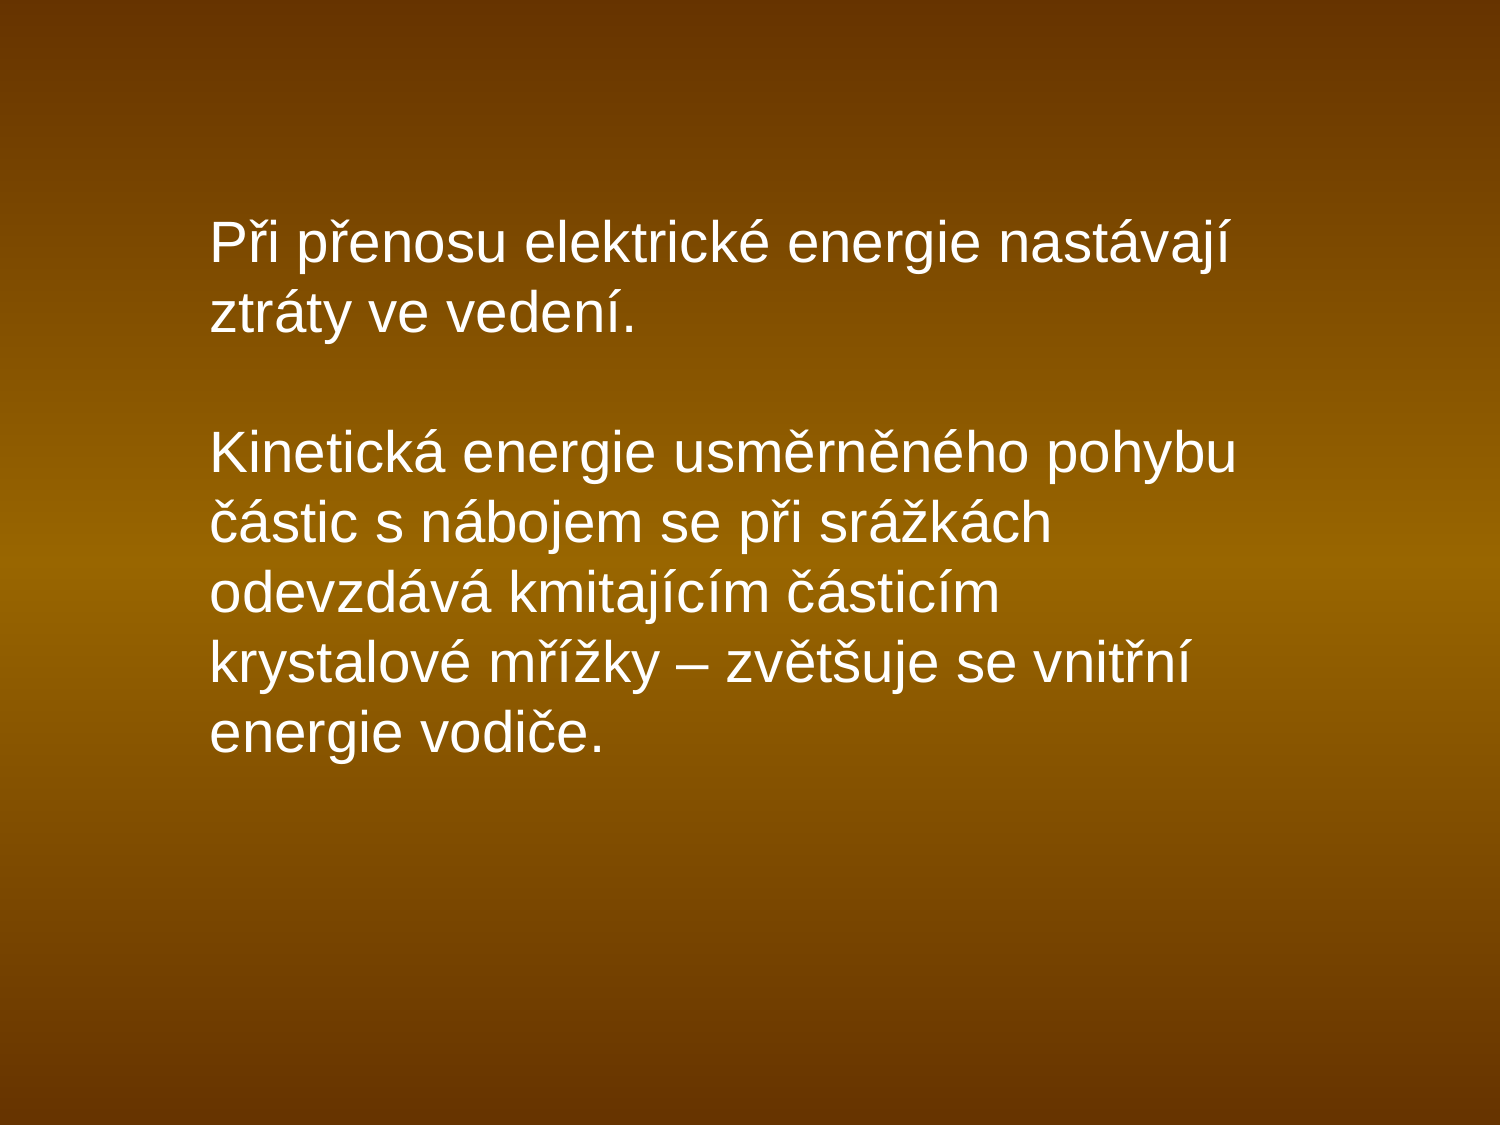

Při přenosu elektrické energie nastávají ztráty ve vedení.
Kinetická energie usměrněného pohybu částic s nábojem se při srážkách odevzdává kmitajícím částicím krystalové mřížky – zvětšuje se vnitřní energie vodiče.